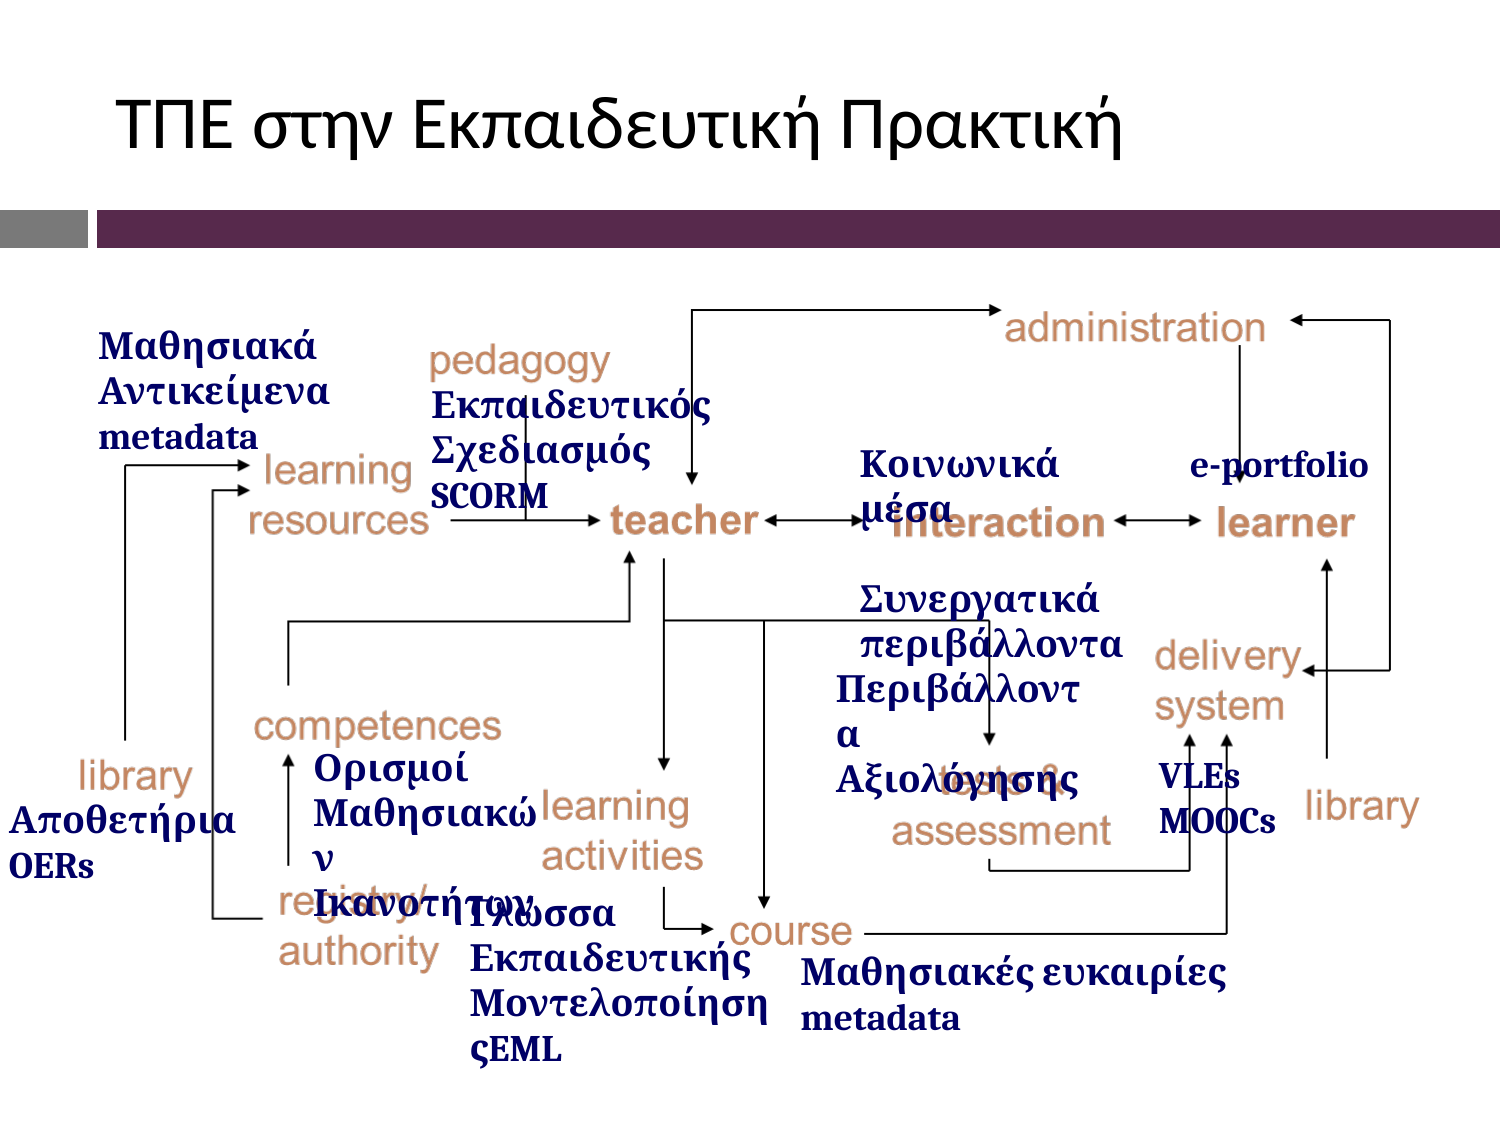

# ΤΠΕ στην Εκπαιδευτική Πρακτική
Μαθησιακά Αντικείμενα
metadata
Εκπαιδευτικός Σχεδιασμός
SCORM
Κοινωνικά μέσα
Συνεργατικά περιβάλλοντα
e-portfolio
Περιβάλλοντα Αξιολόγησης
Ορισμοί Μαθησιακών Ικανοτήτων
VLEs
MOOCs
Αποθετήρια
OERs
Γλώσσα Εκπαιδευτικής ΜοντελοποίησηςEML
Μαθησιακές ευκαιρίες
metadata